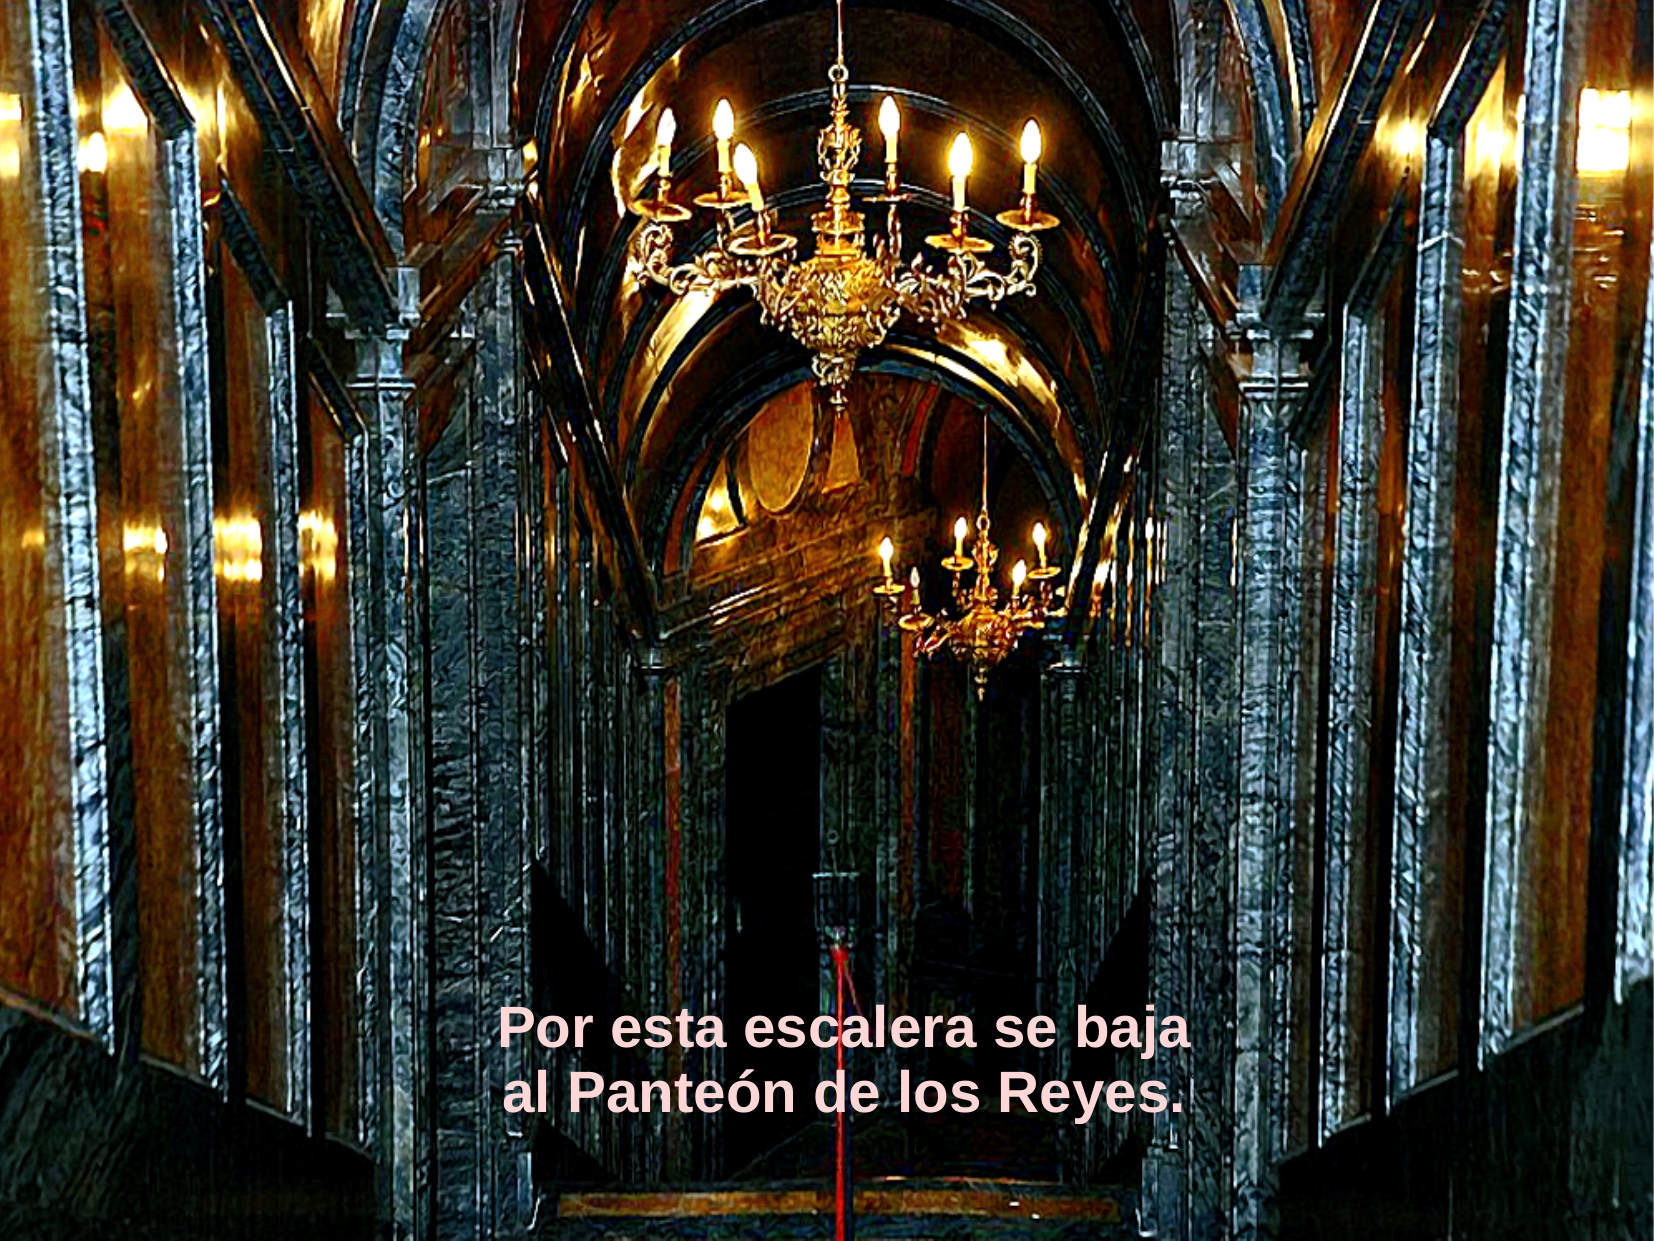

# Por esta escalera se baja al Panteón de los Reyes.